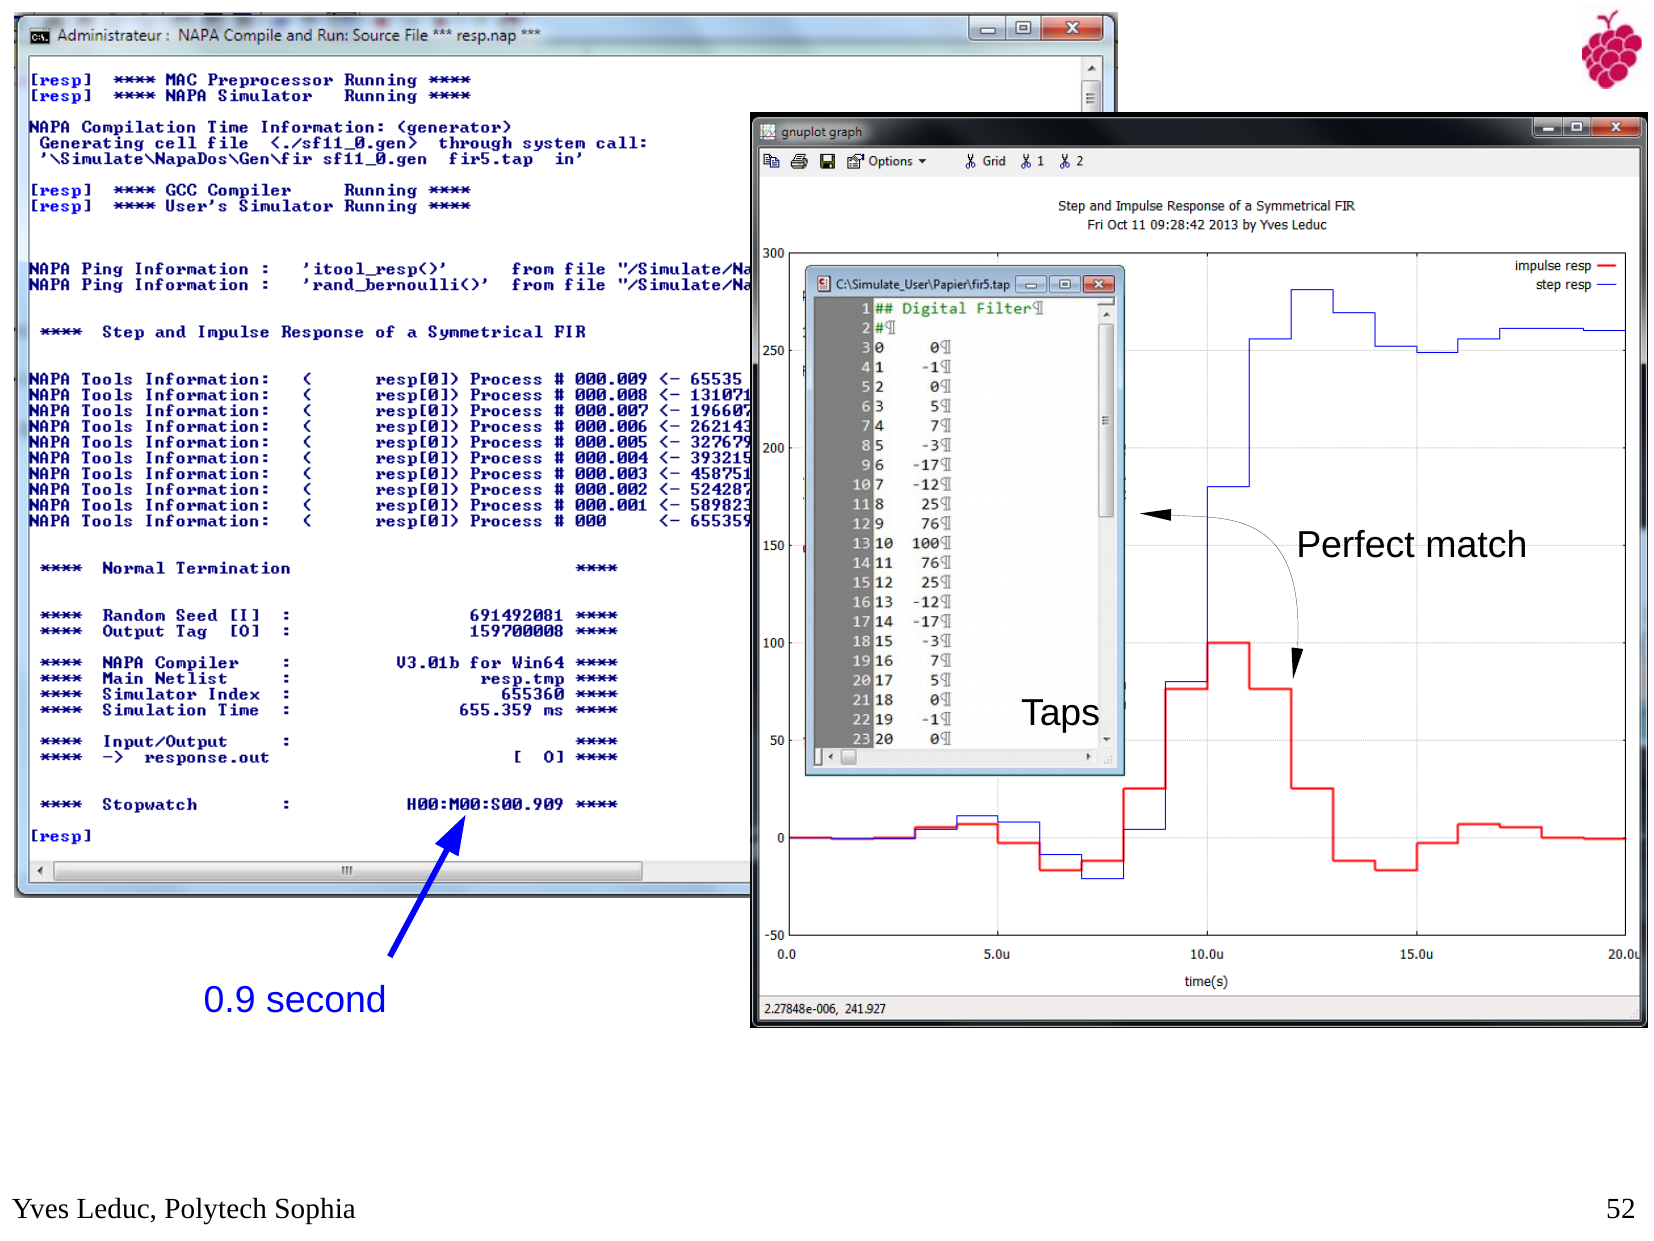

Taps
Perfect match
0.9 second
Yves Leduc, Polytech Sophia
52